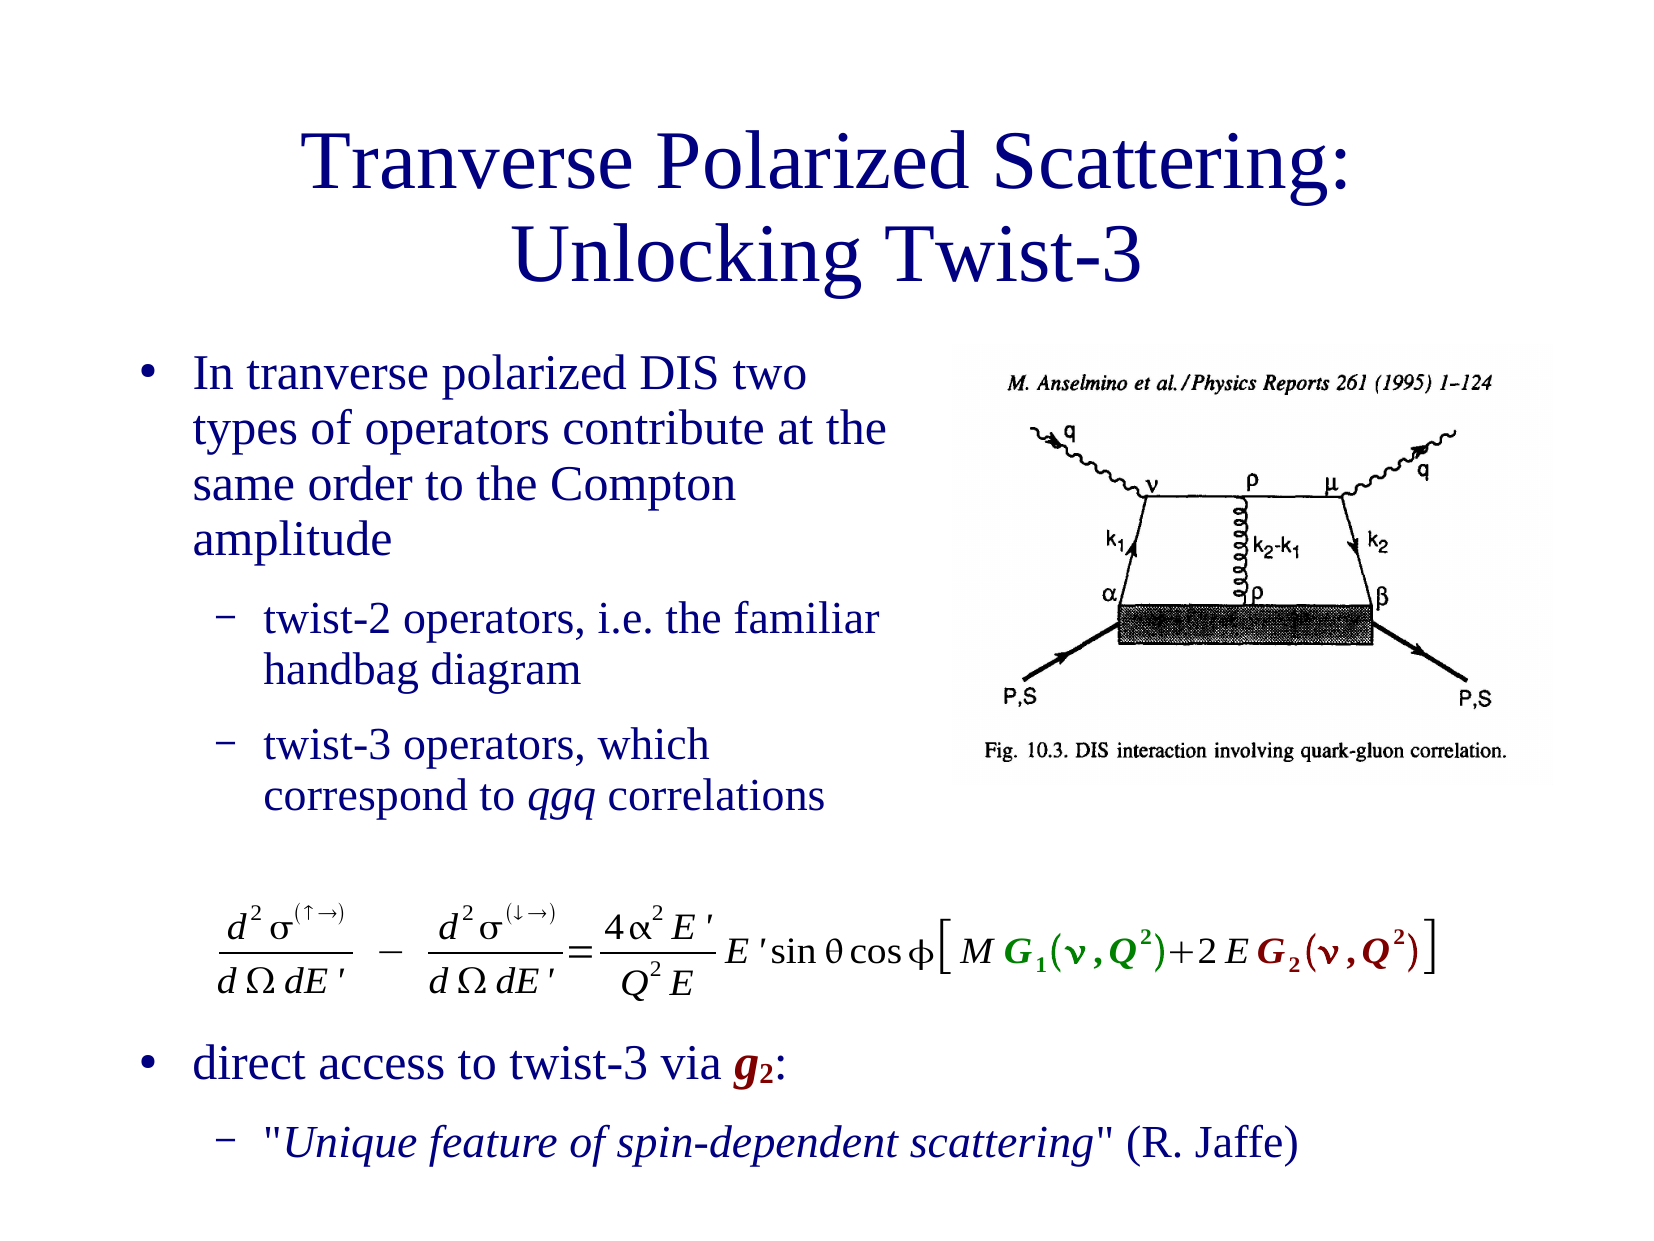

# Tranverse Polarized Scattering: Unlocking Twist-3
In tranverse polarized DIS two types of operators contribute at the same order to the Compton amplitude
twist-2 operators, i.e. the familiar handbag diagram
twist-3 operators, which correspond to qgq correlations
direct access to twist-3 via g2:
"Unique feature of spin-dependent scattering" (R. Jaffe)